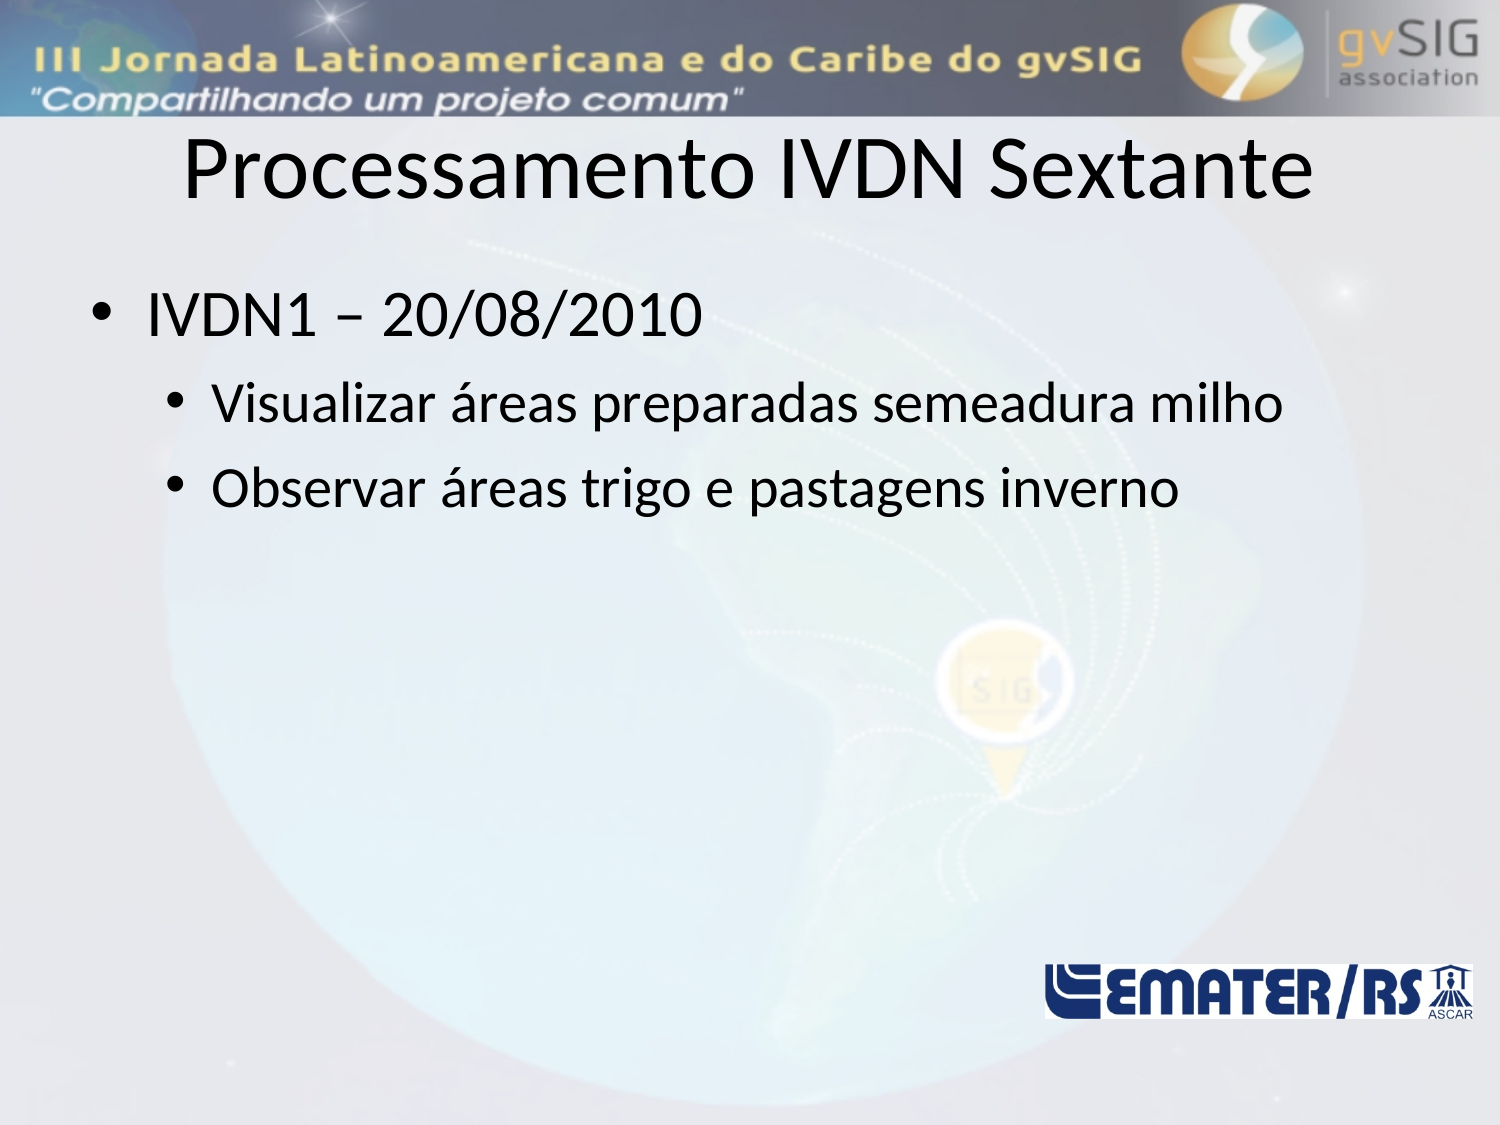

# Processamento IVDN Sextante
IVDN1 – 20/08/2010
Visualizar áreas preparadas semeadura milho
Observar áreas trigo e pastagens inverno